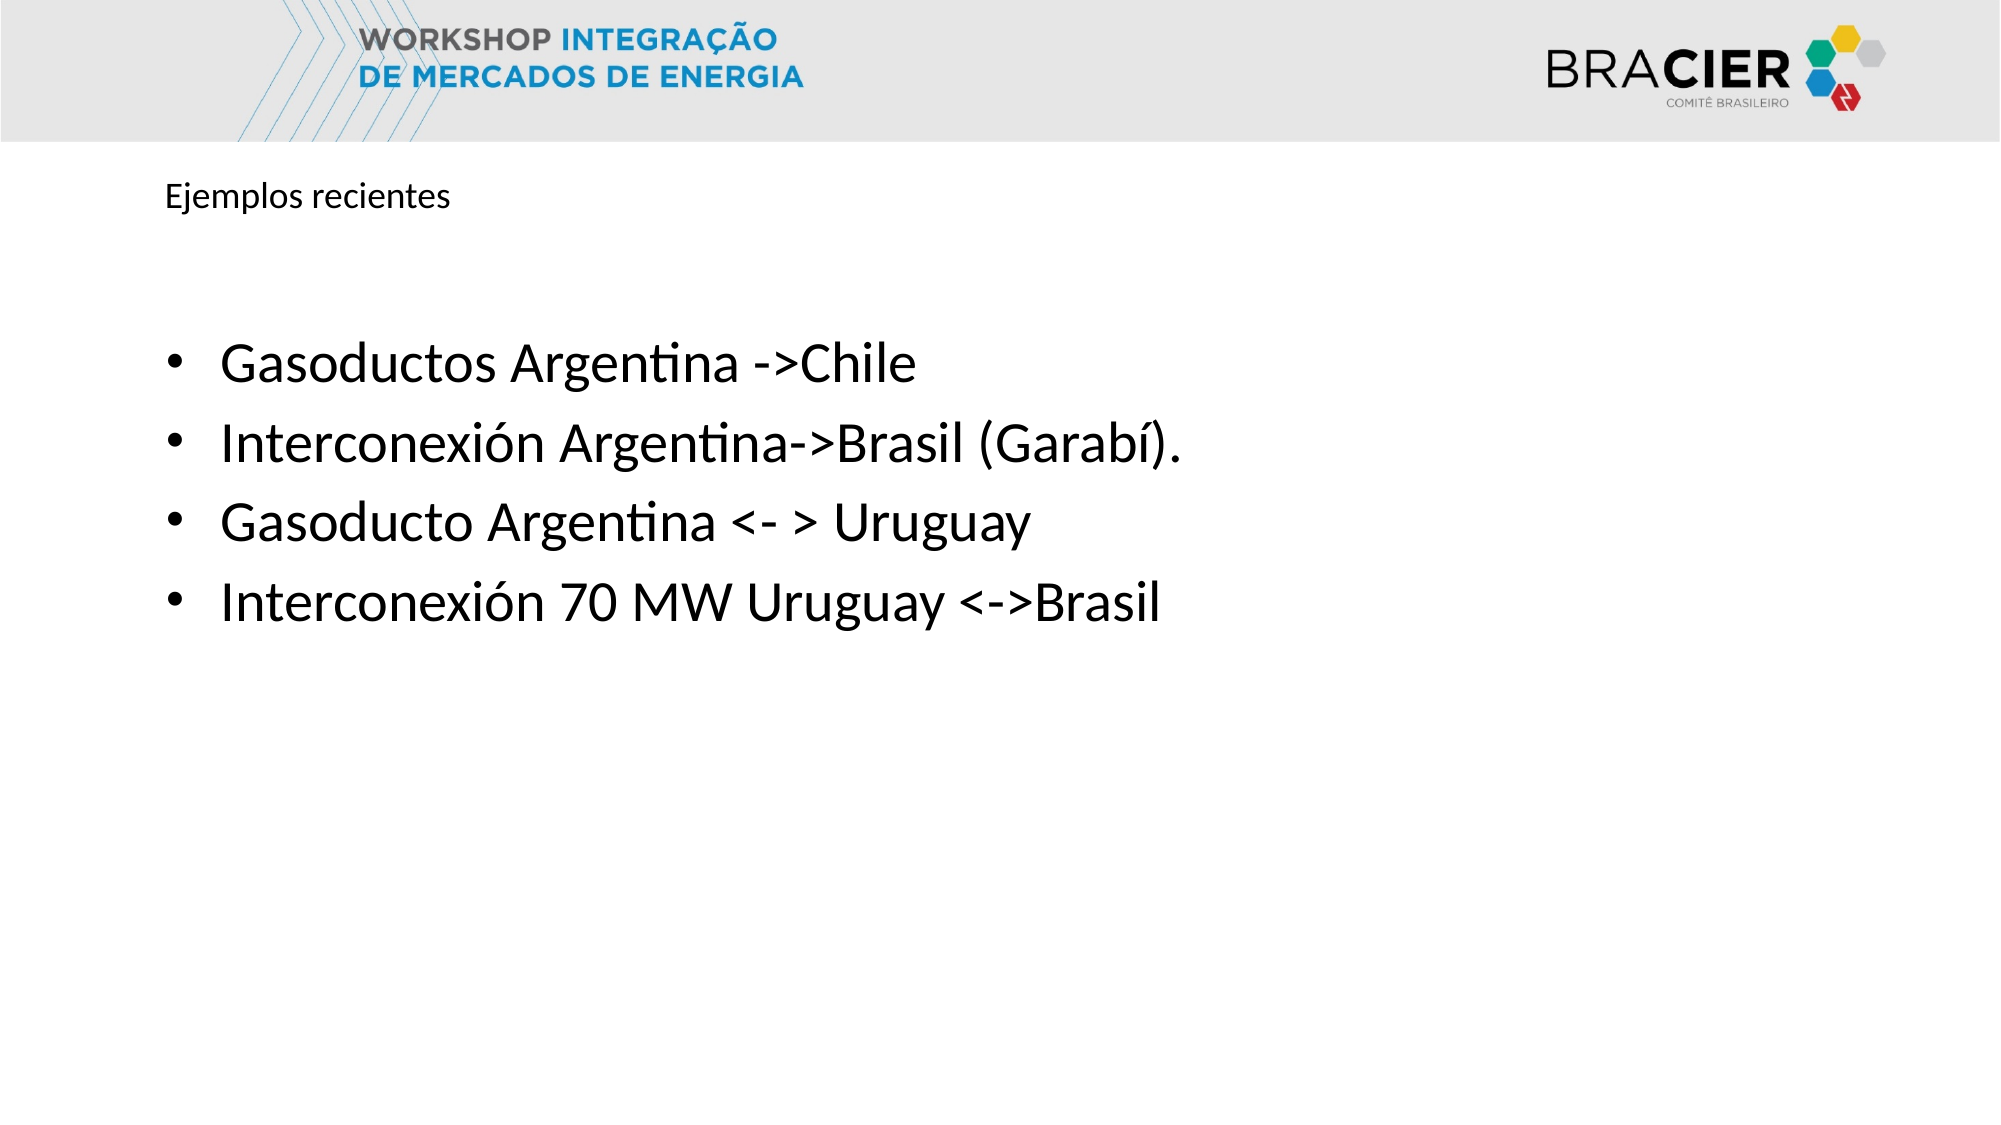

# Ejemplos recientes
Gasoductos Argentina ->Chile
Interconexión Argentina->Brasil (Garabí).
Gasoducto Argentina <- > Uruguay
Interconexión 70 MW Uruguay <->Brasil